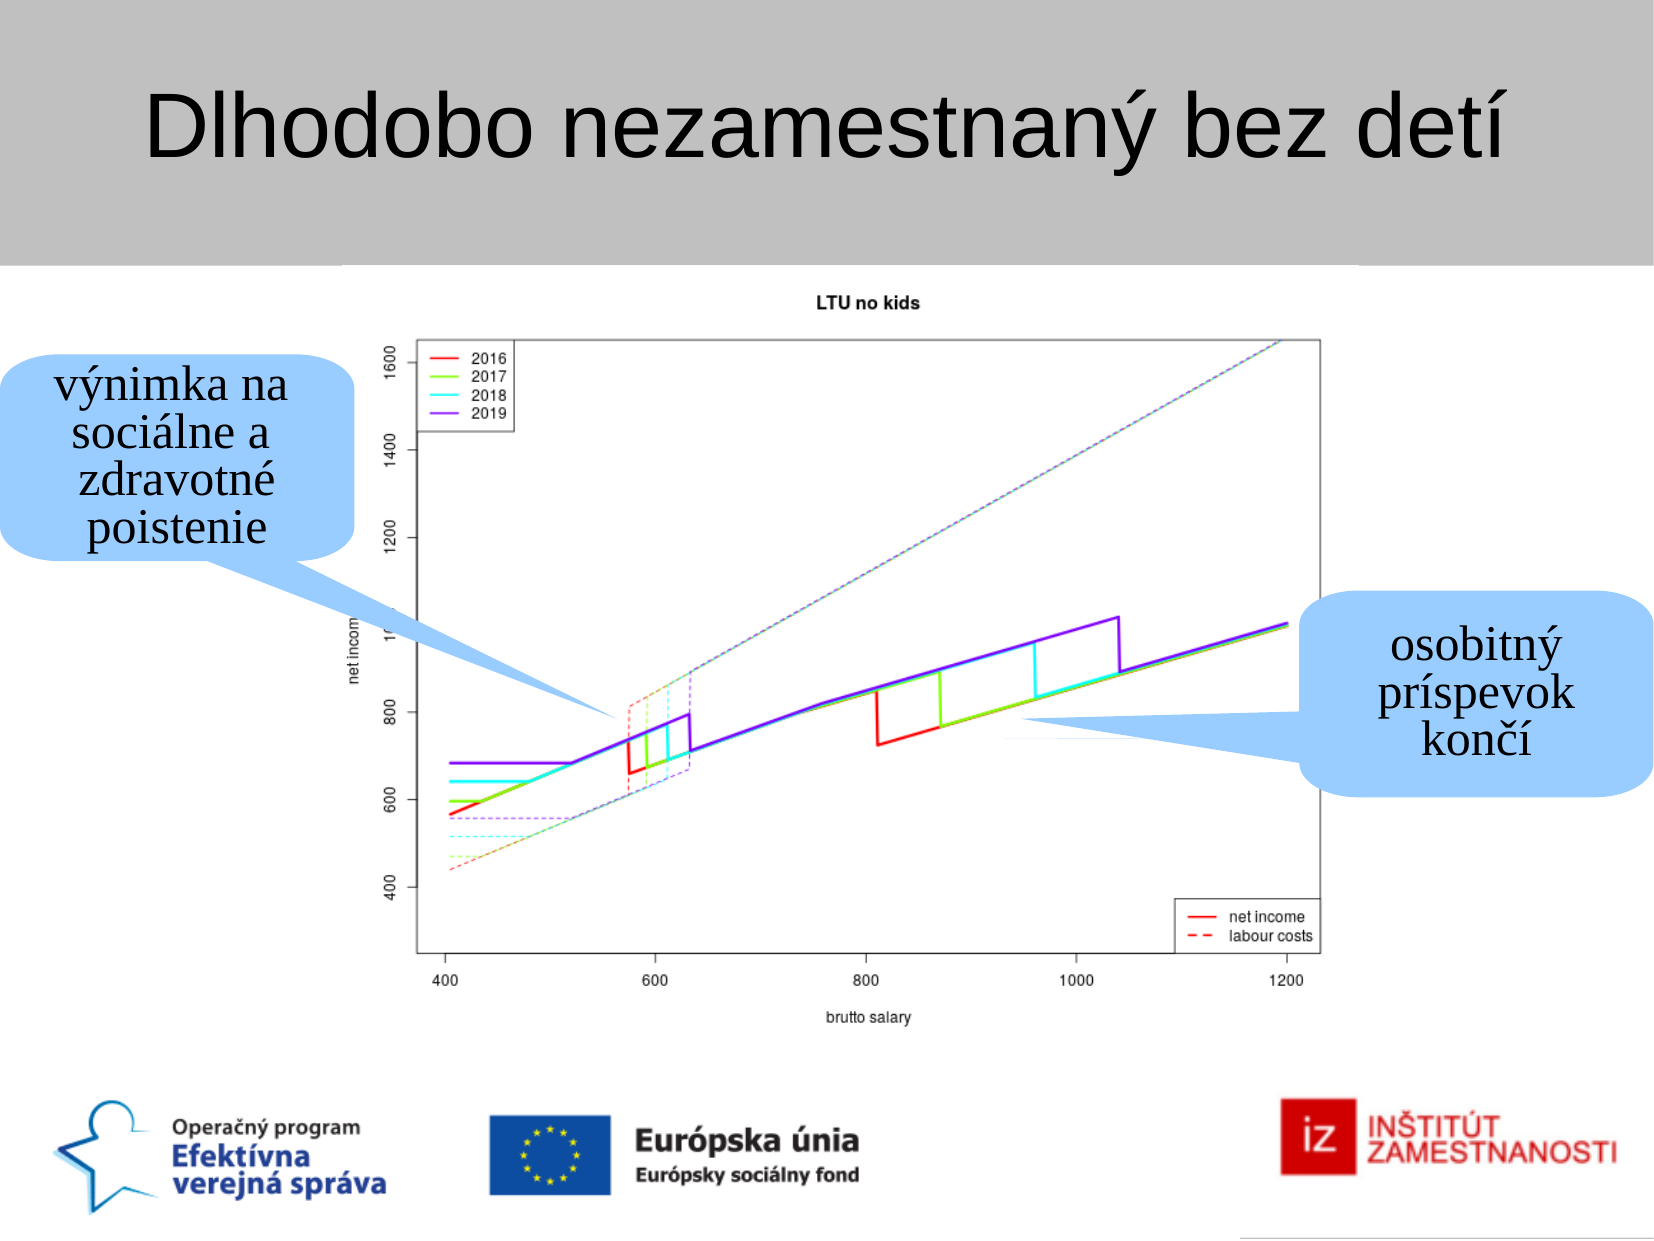

# Dlhodobo nezamestnaný bez detí
výnimka na
sociálne a
zdravotné
poistenie
osobitný
príspevok
končí